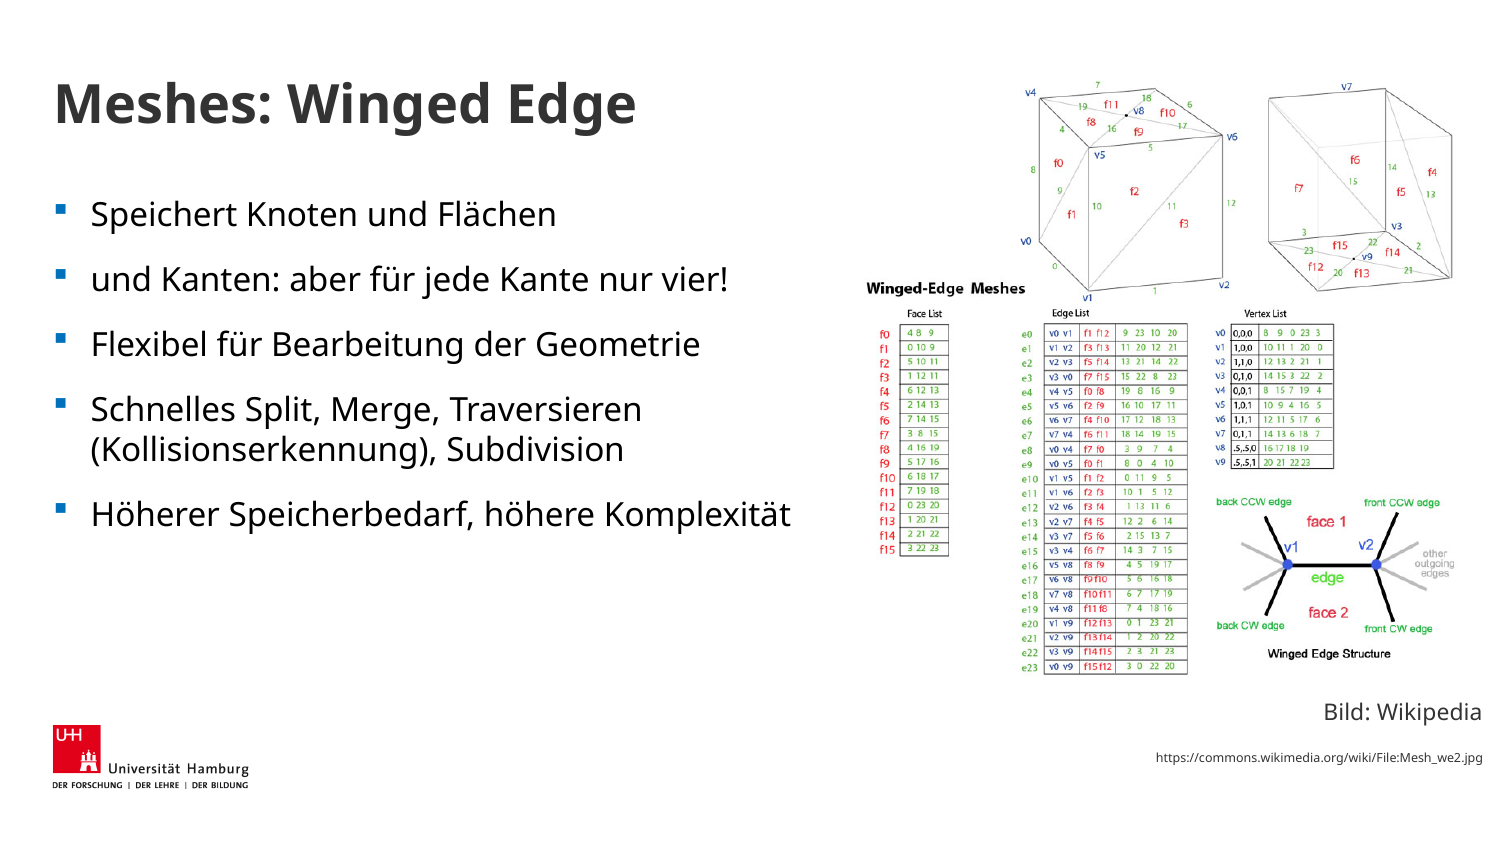

# Meshes: Winged Edge
Speichert Knoten und Flächen
und Kanten: aber für jede Kante nur vier!
Flexibel für Bearbeitung der Geometrie
Schnelles Split, Merge, Traversieren (Kollisionserkennung), Subdivision
Höherer Speicherbedarf, höhere Komplexität
Bild: Wikipedia
https://commons.wikimedia.org/wiki/File:Mesh_we2.jpg